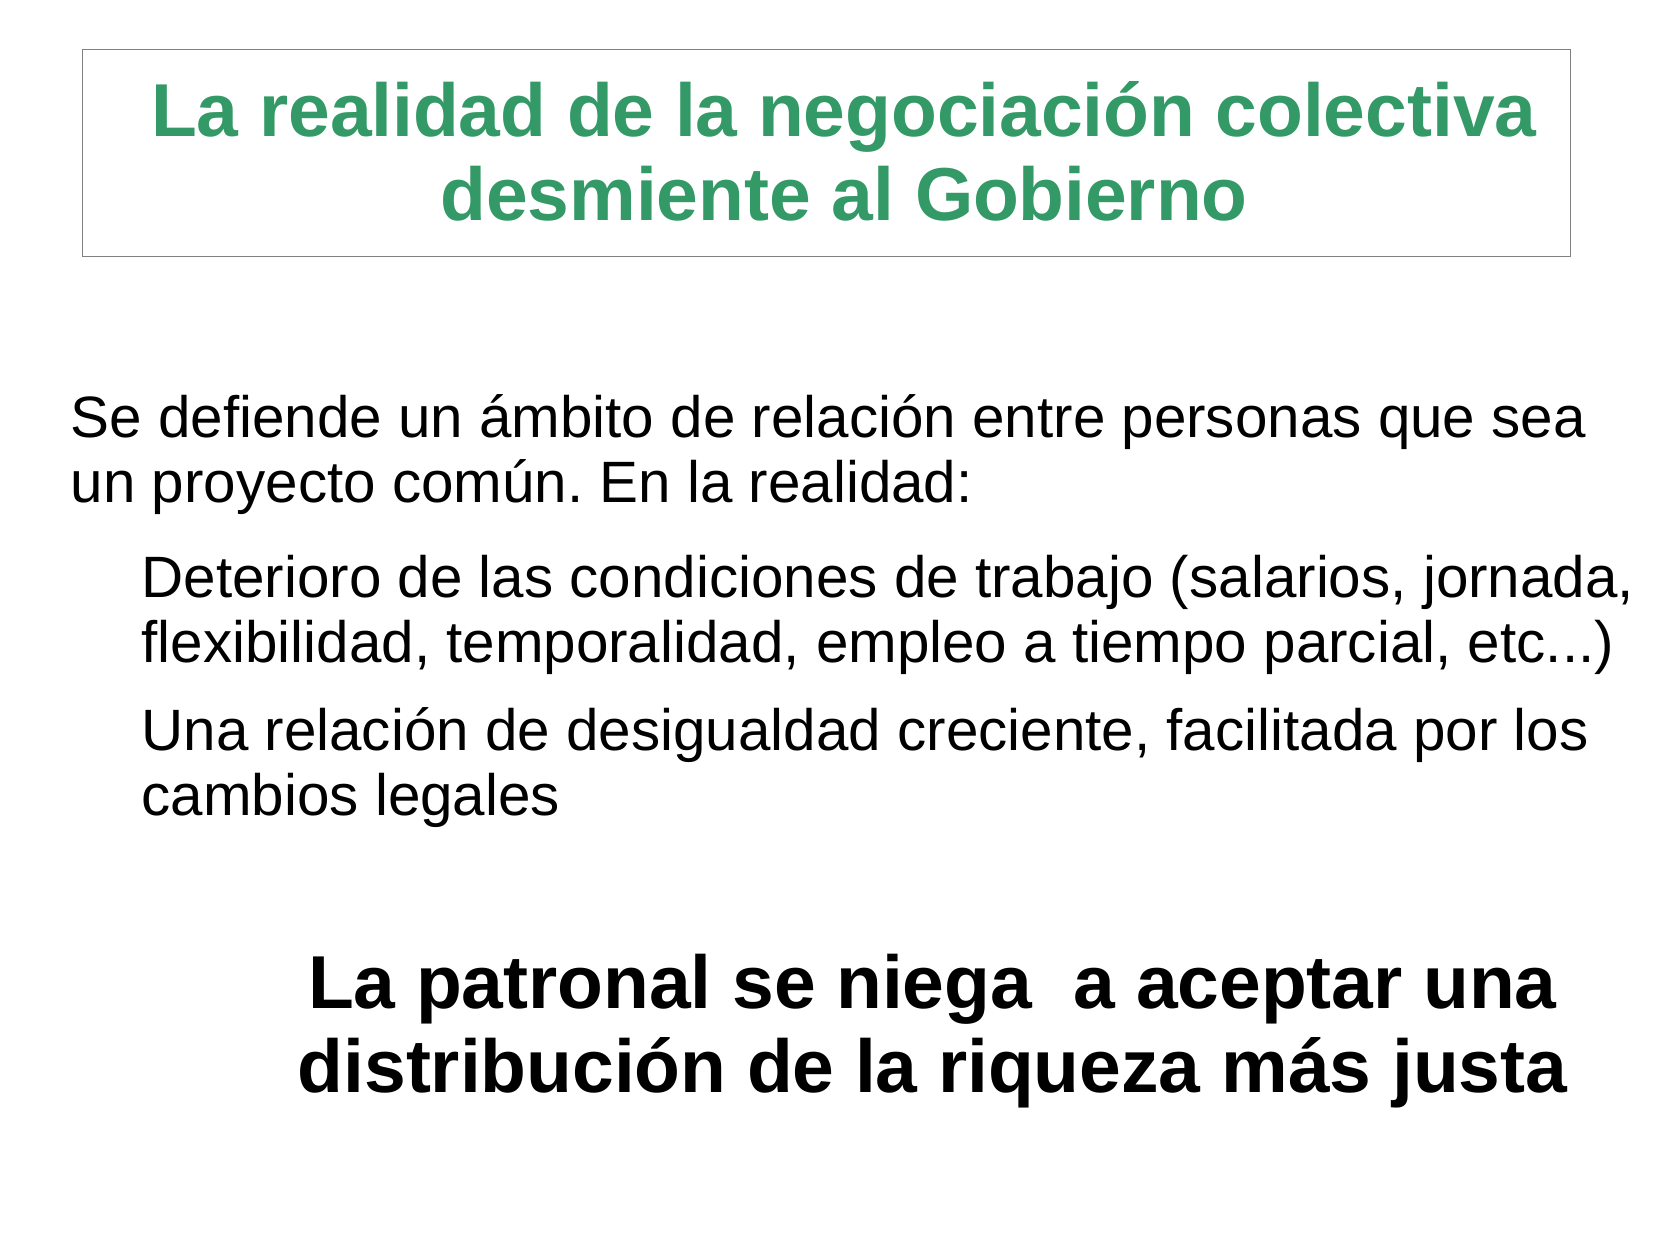

# La realidad de la negociación colectiva desmiente al Gobierno
Se defiende un ámbito de relación entre personas que sea un proyecto común. En la realidad:
Deterioro de las condiciones de trabajo (salarios, jornada, flexibilidad, temporalidad, empleo a tiempo parcial, etc...)
Una relación de desigualdad creciente, facilitada por los cambios legales
La patronal se niega a aceptar una distribución de la riqueza más justa